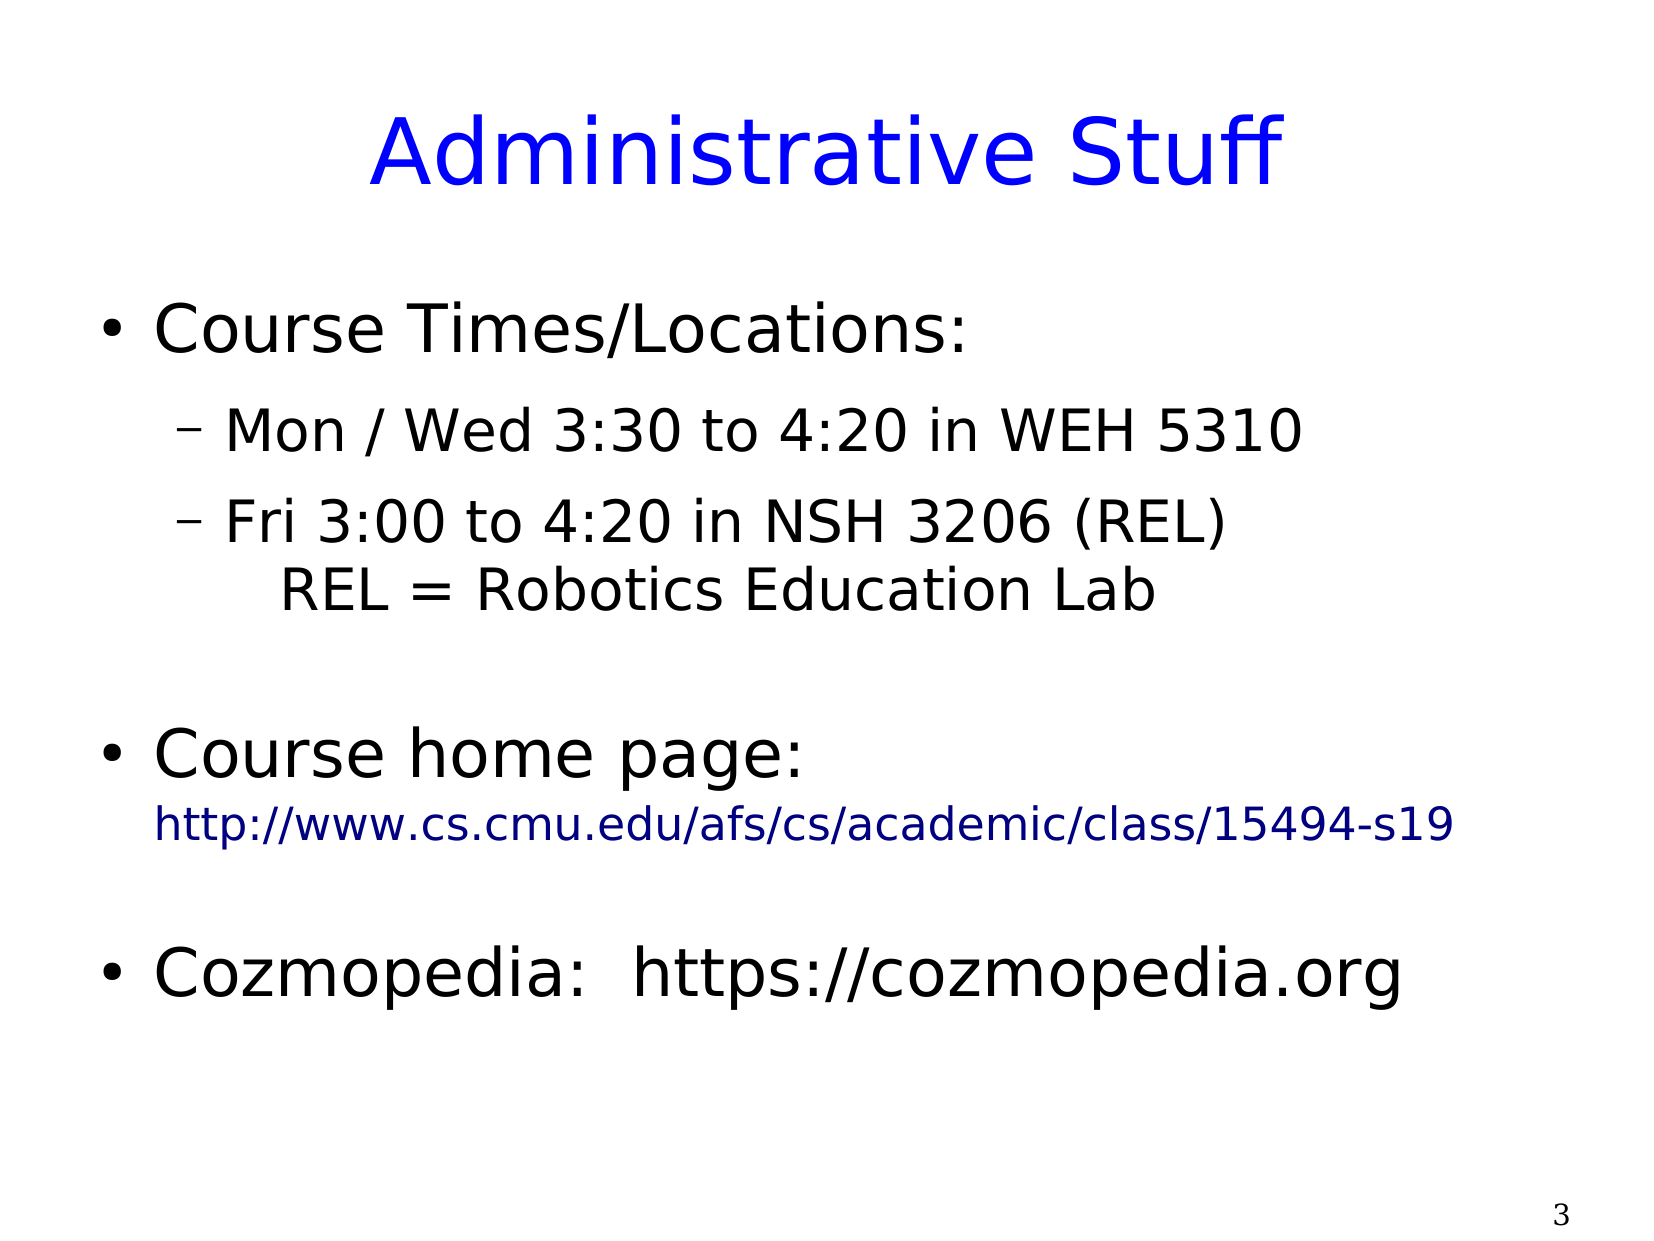

# Administrative Stuff
Course Times/Locations:
Mon / Wed 3:30 to 4:20 in WEH 5310
Fri 3:00 to 4:20 in NSH 3206 (REL)
 REL = Robotics Education Lab
Course home page:
http://www.cs.cmu.edu/afs/cs/academic/class/15494-s19
Cozmopedia: https://cozmopedia.org
3